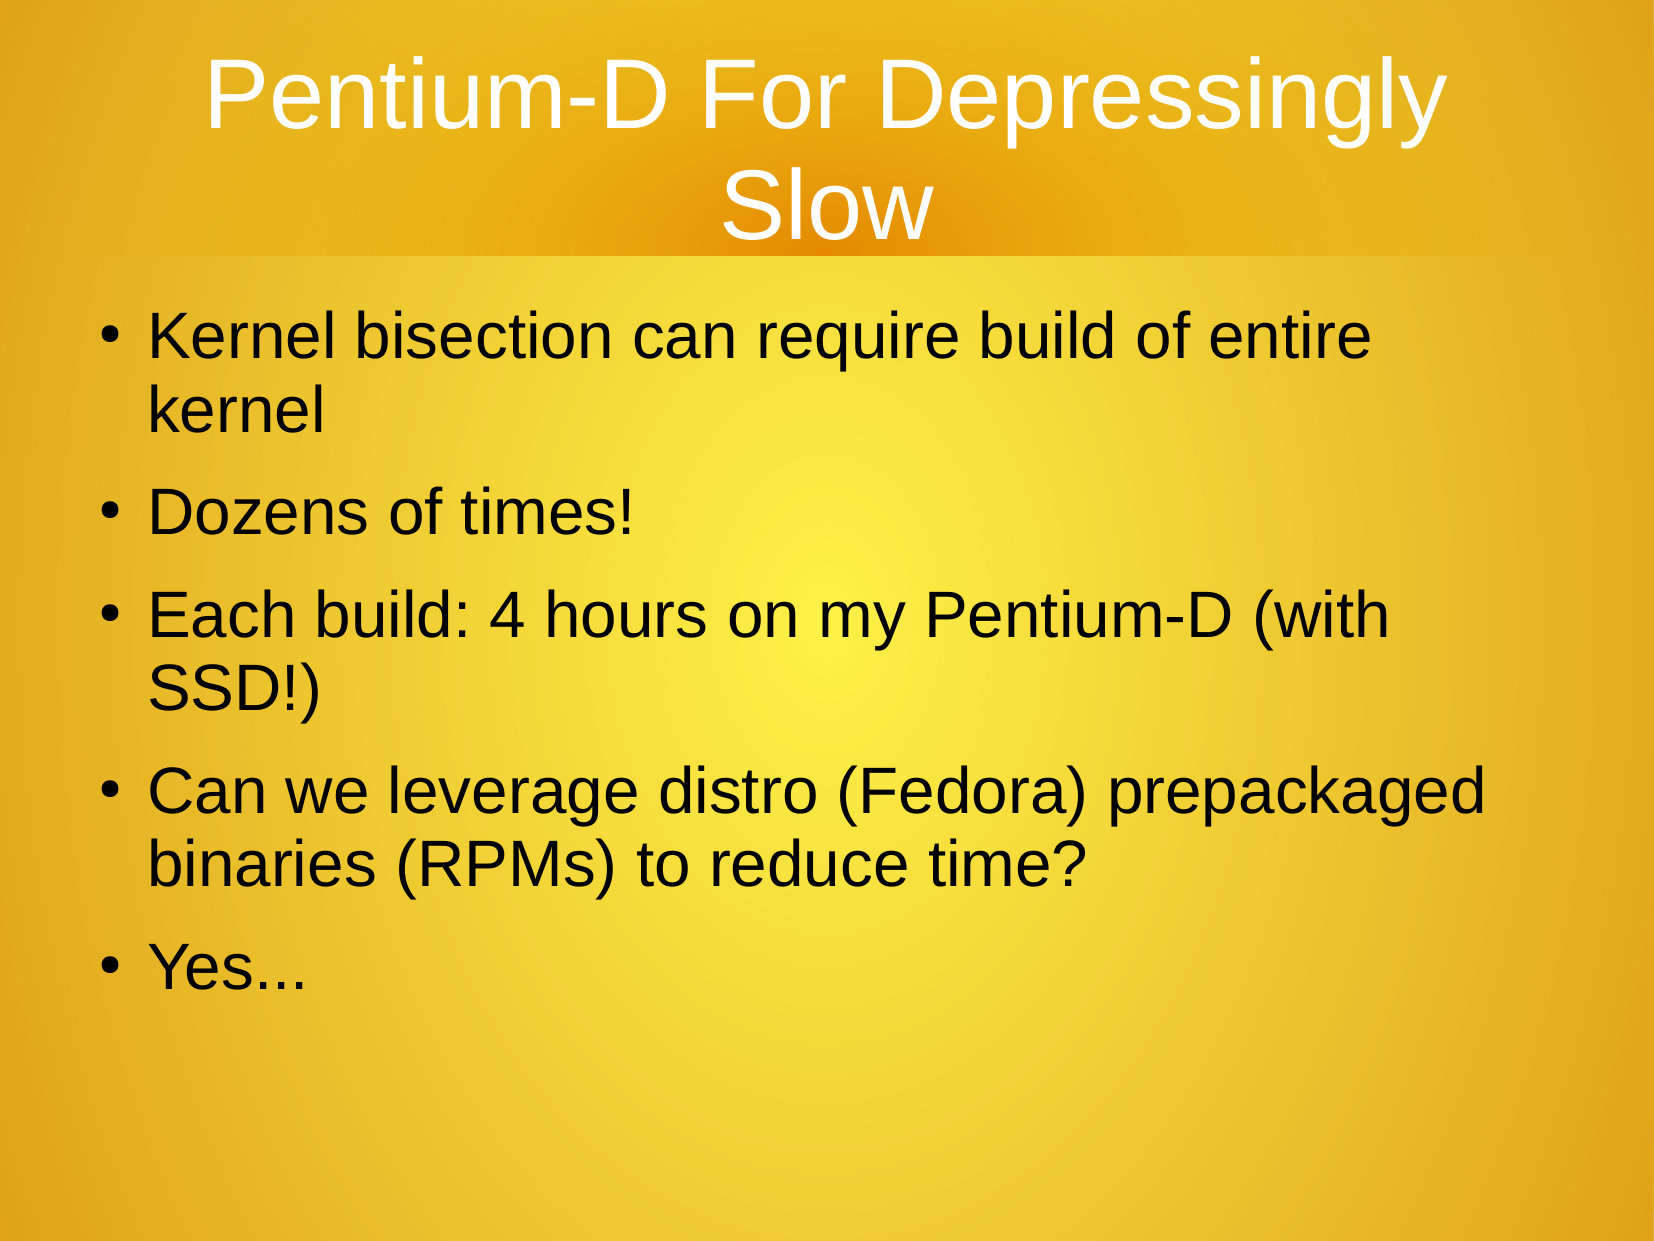

# Pentium-D For Depressingly Slow
Kernel bisection can require build of entire kernel
Dozens of times!
Each build: 4 hours on my Pentium-D (with SSD!)
Can we leverage distro (Fedora) prepackaged binaries (RPMs) to reduce time?
Yes...